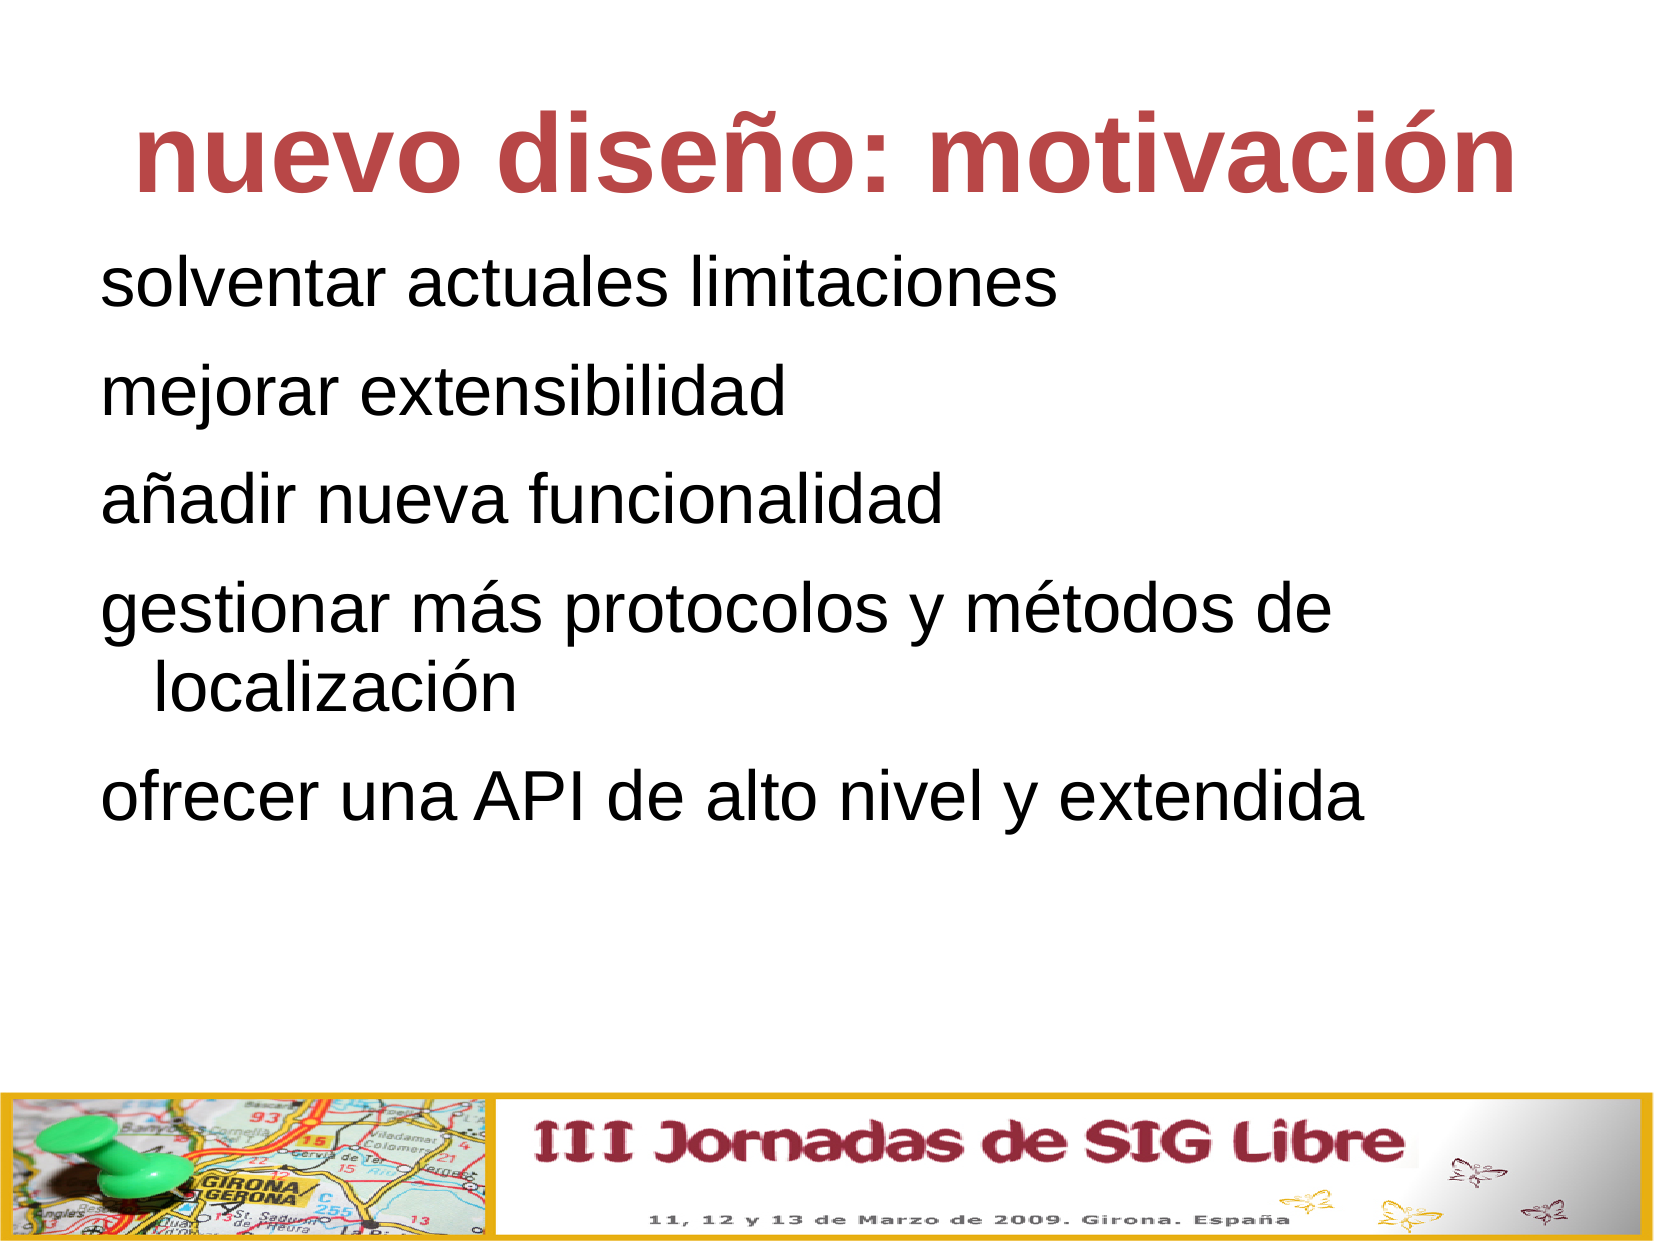

# nuevo diseño: motivación
solventar actuales limitaciones
mejorar extensibilidad
añadir nueva funcionalidad
gestionar más protocolos y métodos de localización
ofrecer una API de alto nivel y extendida